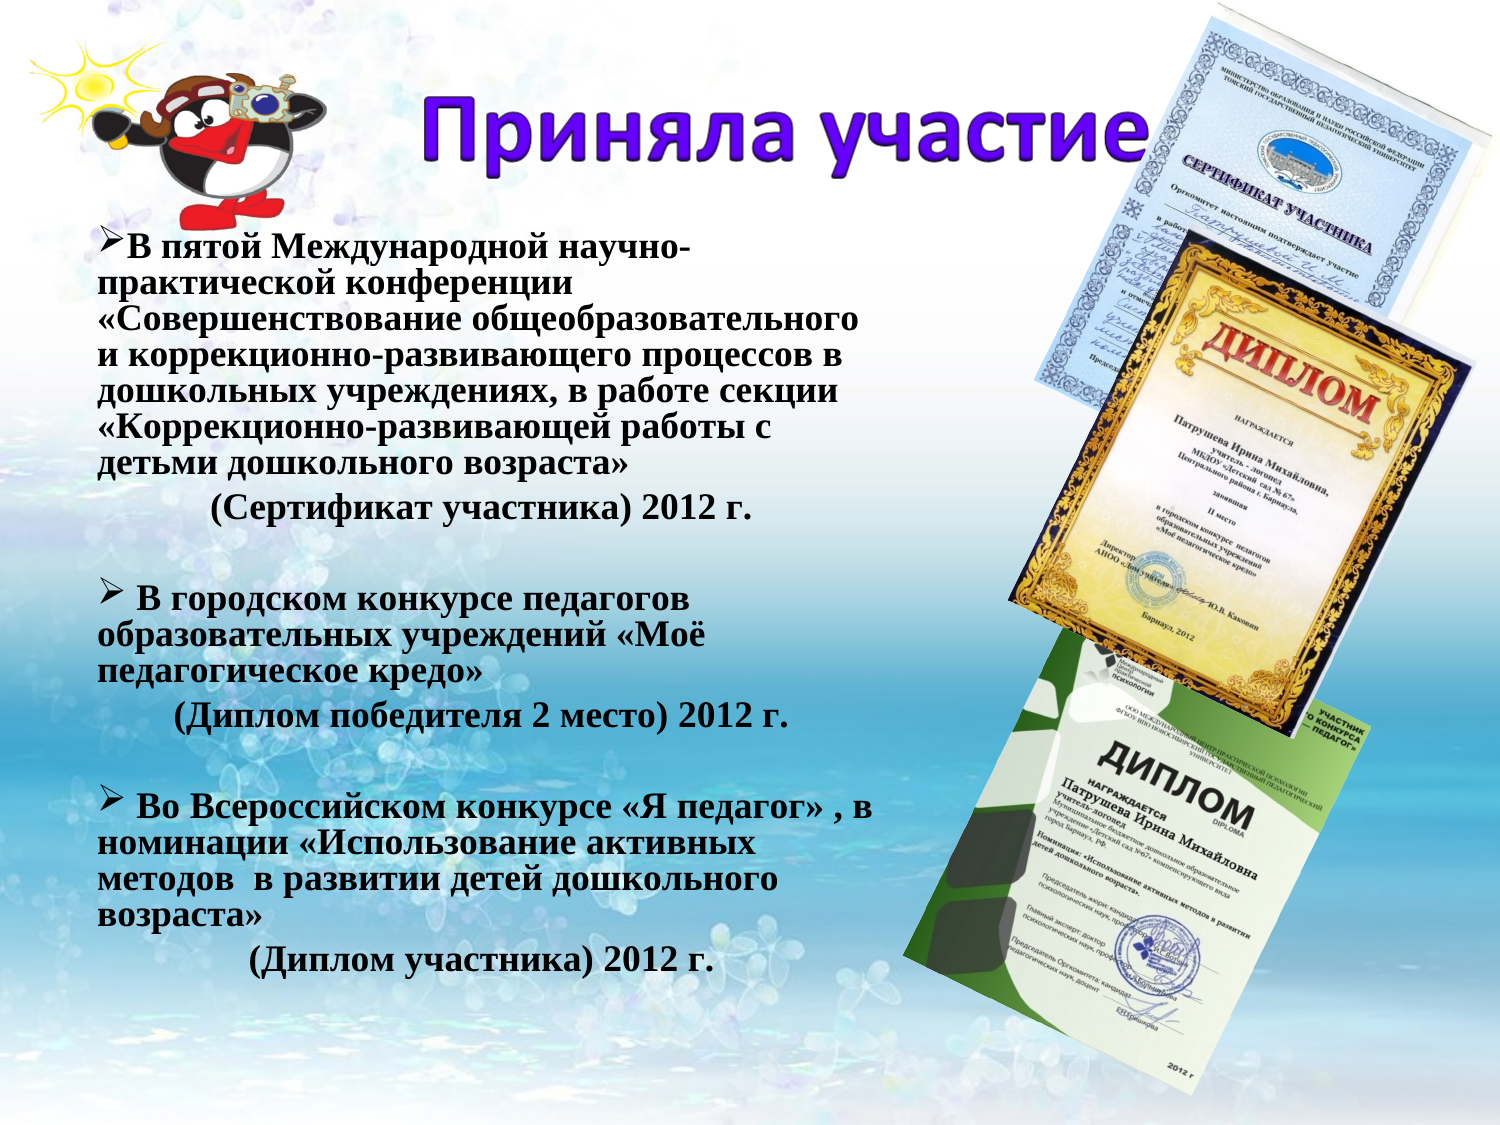

В пятой Международной научно-практической конференции «Совершенствование общеобразовательного и коррекционно-развивающего процессов в дошкольных учреждениях, в работе секции «Коррекционно-развивающей работы с детьми дошкольного возраста»
(Сертификат участника) 2012 г.
 В городском конкурсе педагогов образовательных учреждений «Моё педагогическое кредо»
(Диплом победителя 2 место) 2012 г.
 Во Всероссийском конкурсе «Я педагог» , в номинации «Использование активных методов в развитии детей дошкольного возраста»
(Диплом участника) 2012 г.